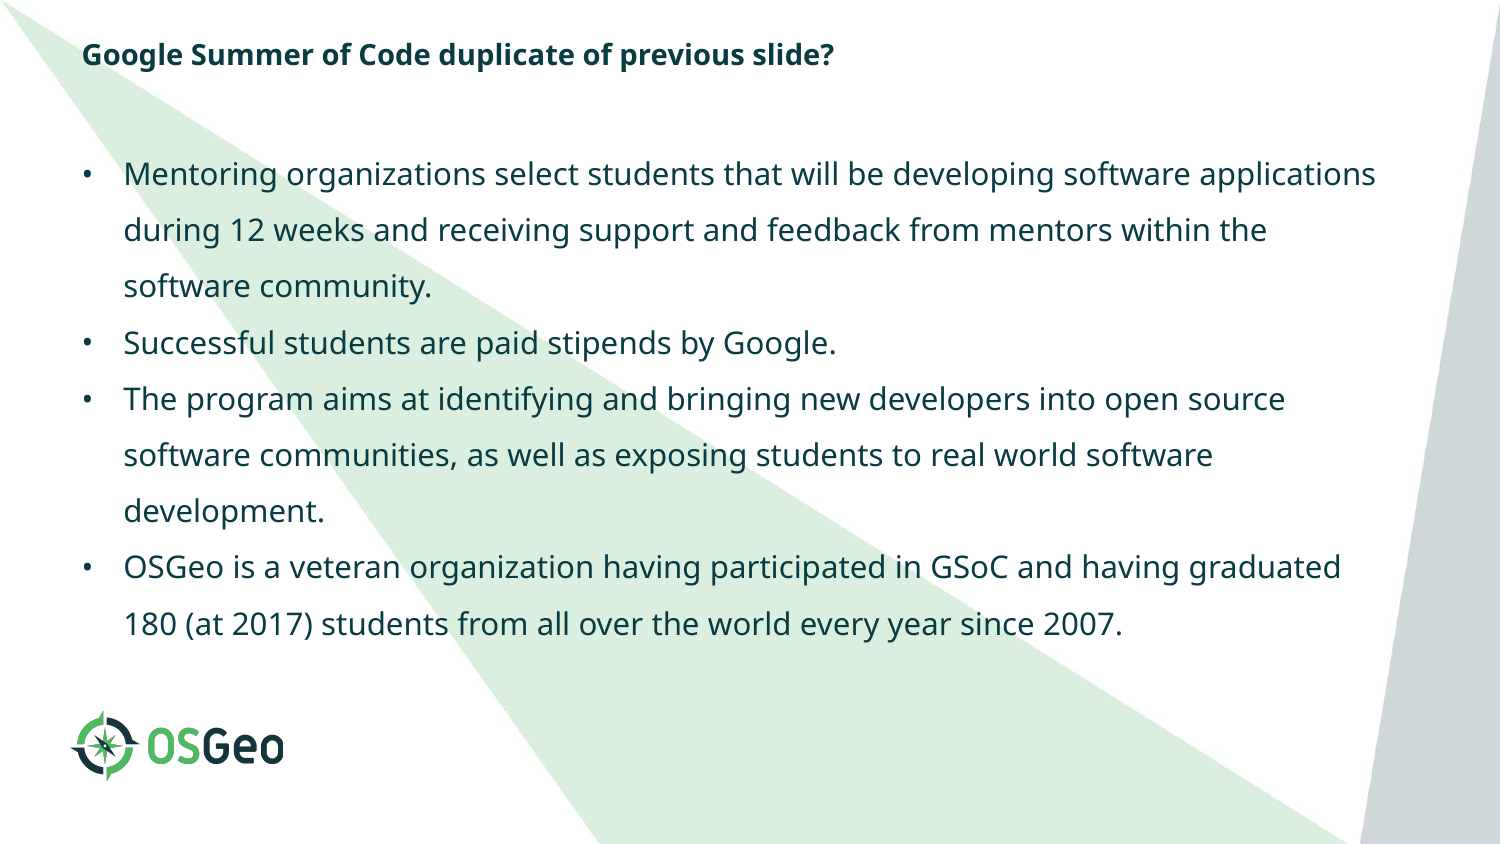

# Google Summer of Code duplicate of previous slide?
Mentoring organizations select students that will be developing software applications during 12 weeks and receiving support and feedback from mentors within the software community.
Successful students are paid stipends by Google.
The program aims at identifying and bringing new developers into open source software communities, as well as exposing students to real world software development.
OSGeo is a veteran organization having participated in GSoC and having graduated 180 (at 2017) students from all over the world every year since 2007.